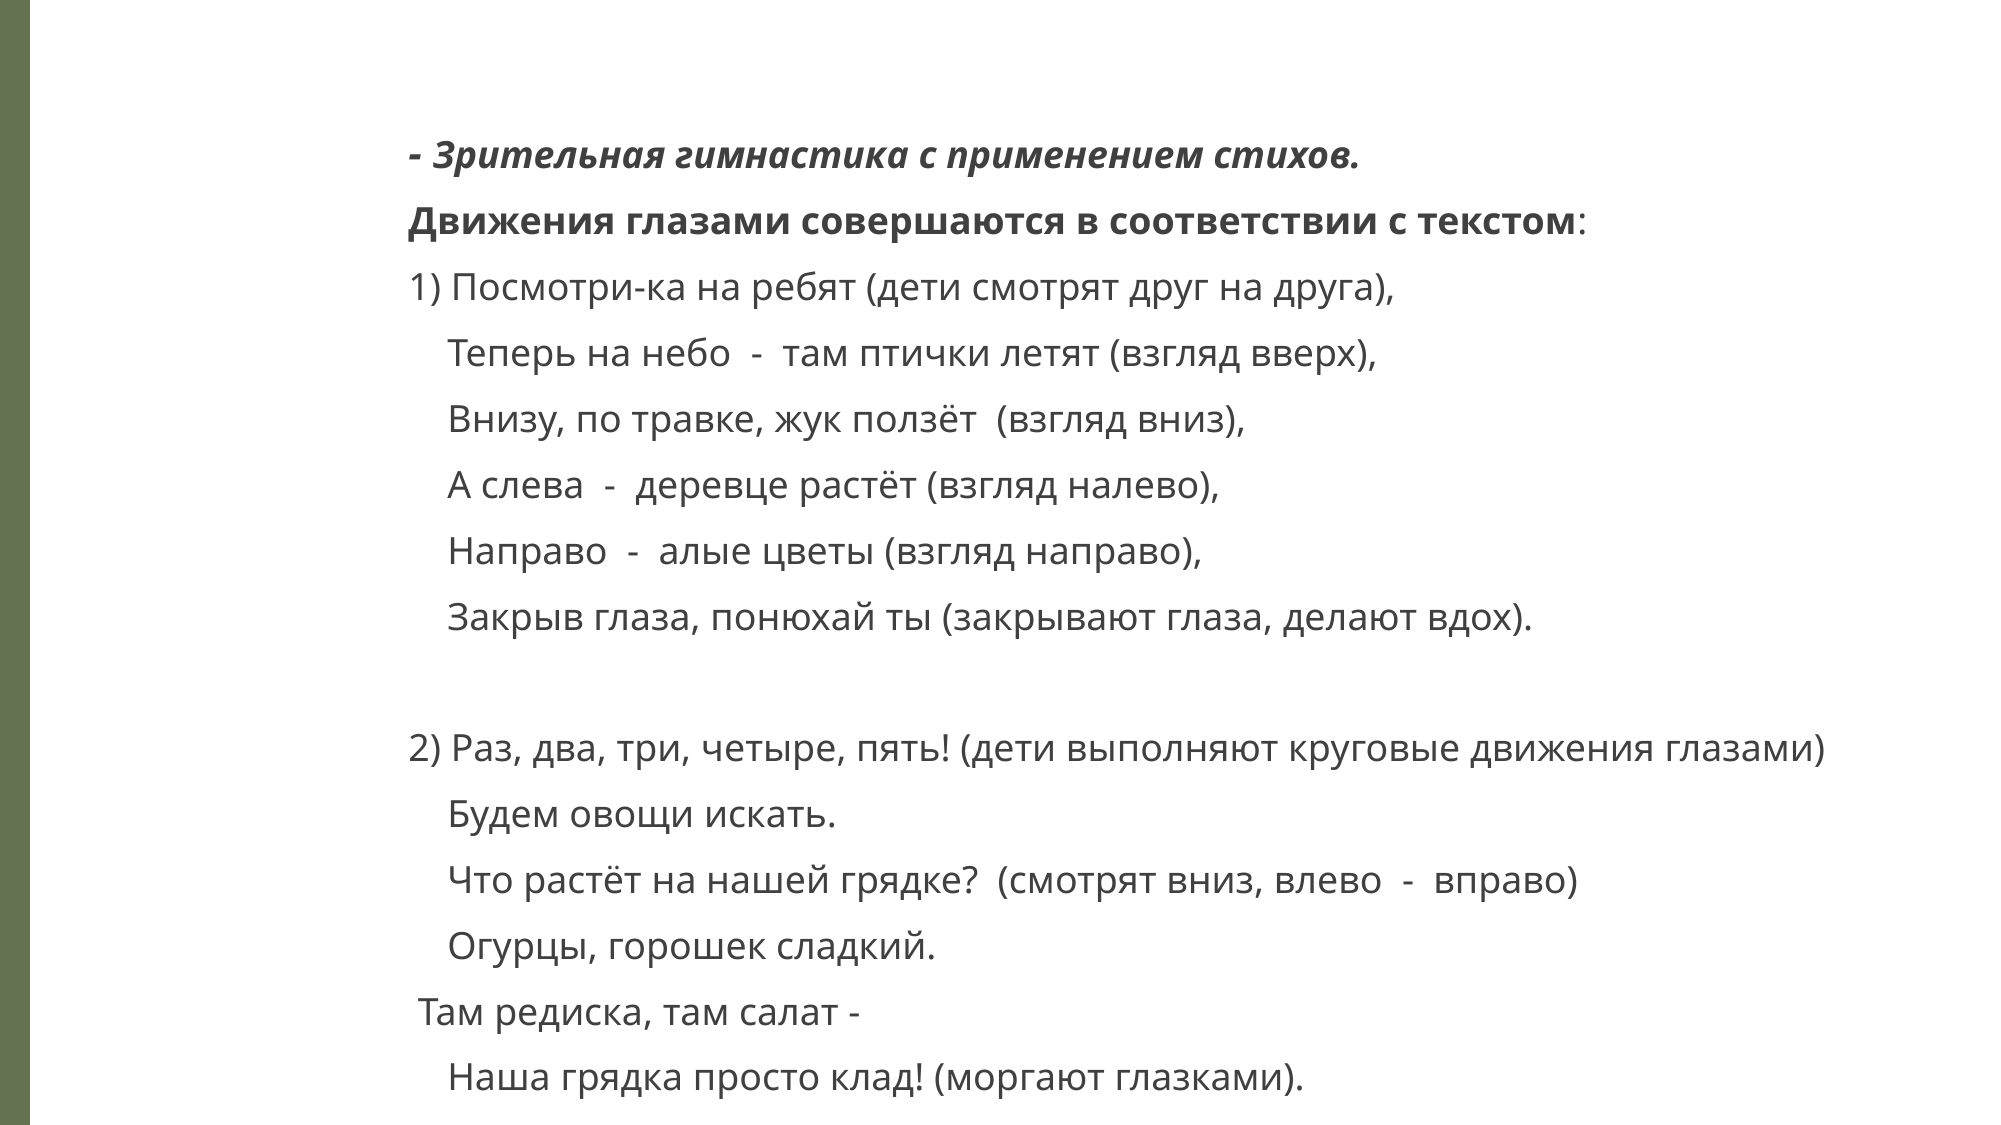

# - Зрительная гимнастика с применением стихов.
Движения глазами совершаются в соответствии с текстом:
1) Посмотри-ка на ребят (дети смотрят друг на друга),
 Теперь на небо - там птички летят (взгляд вверх),
 Внизу, по травке, жук ползёт (взгляд вниз),
 А слева - деревце растёт (взгляд налево),
 Направо - алые цветы (взгляд направо),
 Закрыв глаза, понюхай ты (закрывают глаза, делают вдох).
2) Раз, два, три, четыре, пять! (дети выполняют круговые движения глазами)
 Будем овощи искать.
 Что растёт на нашей грядке? (смотрят вниз, влево - вправо)
 Огурцы, горошек сладкий.
 Там редиска, там салат -
 Наша грядка просто клад! (моргают глазками).